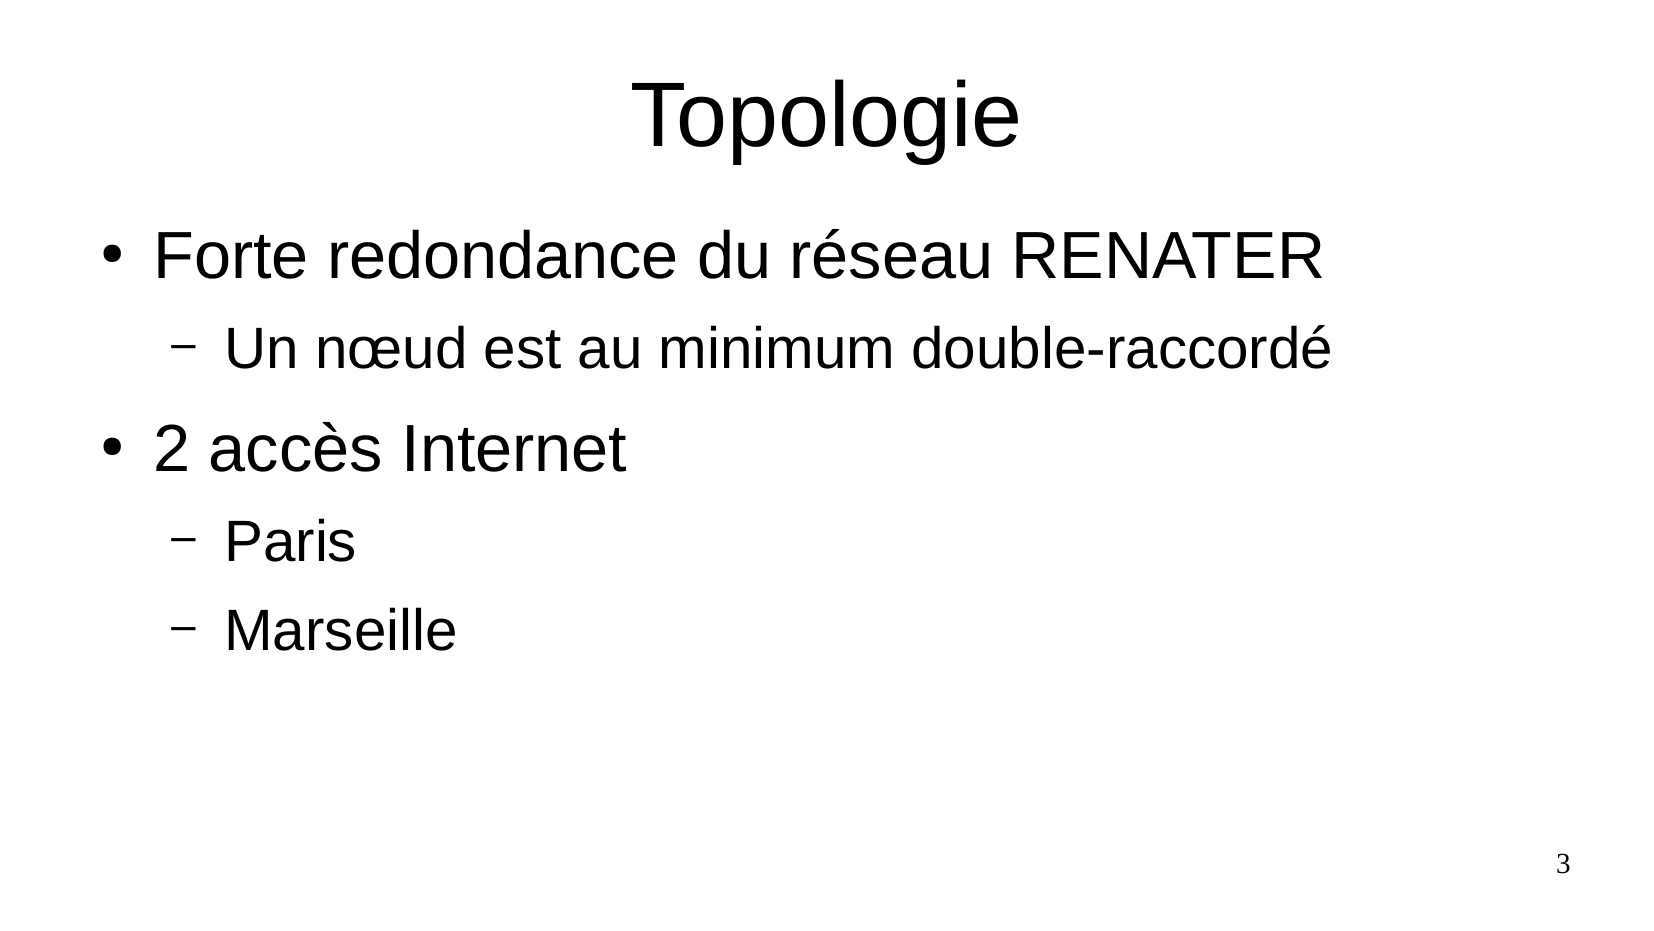

# Topologie
Forte redondance du réseau RENATER
Un nœud est au minimum double-raccordé
2 accès Internet
Paris
Marseille
3